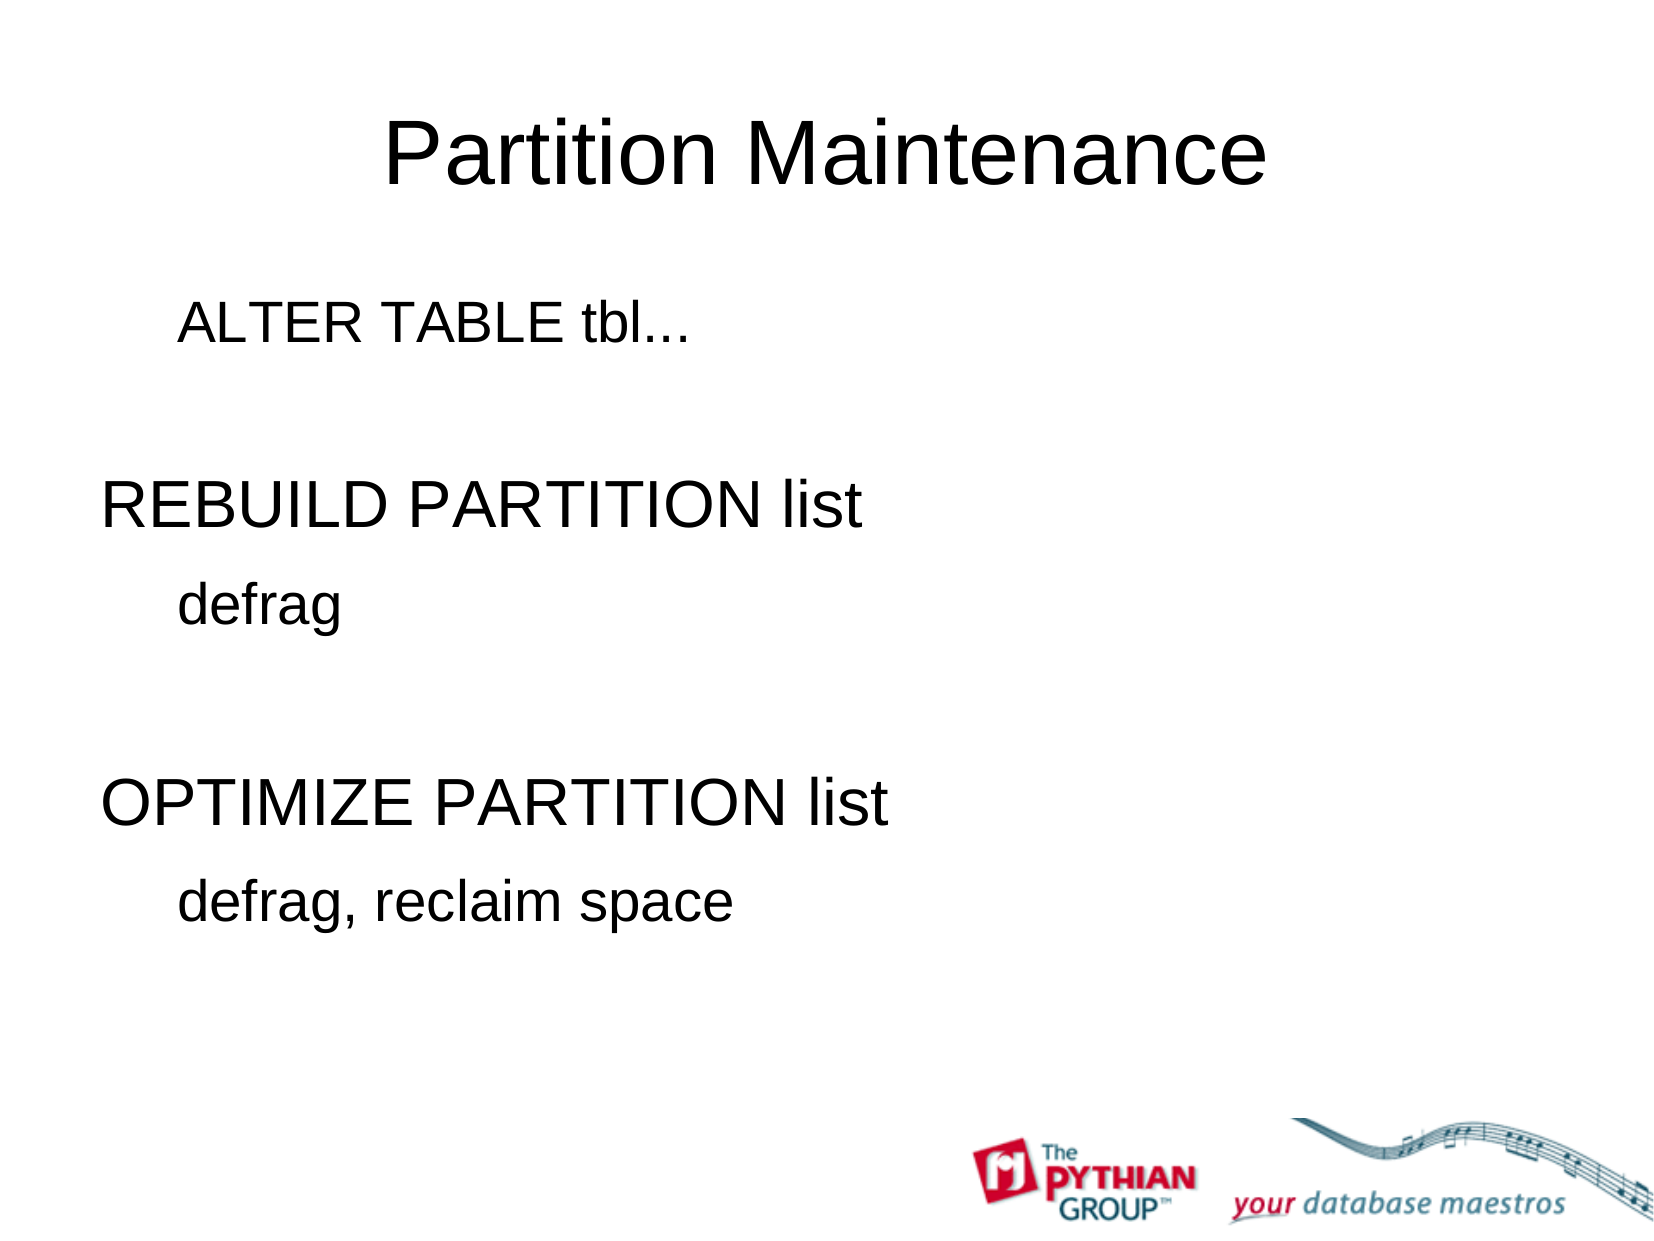

# Partition Maintenance
ALTER TABLE tbl...
REBUILD PARTITION list
defrag
OPTIMIZE PARTITION list
defrag, reclaim space